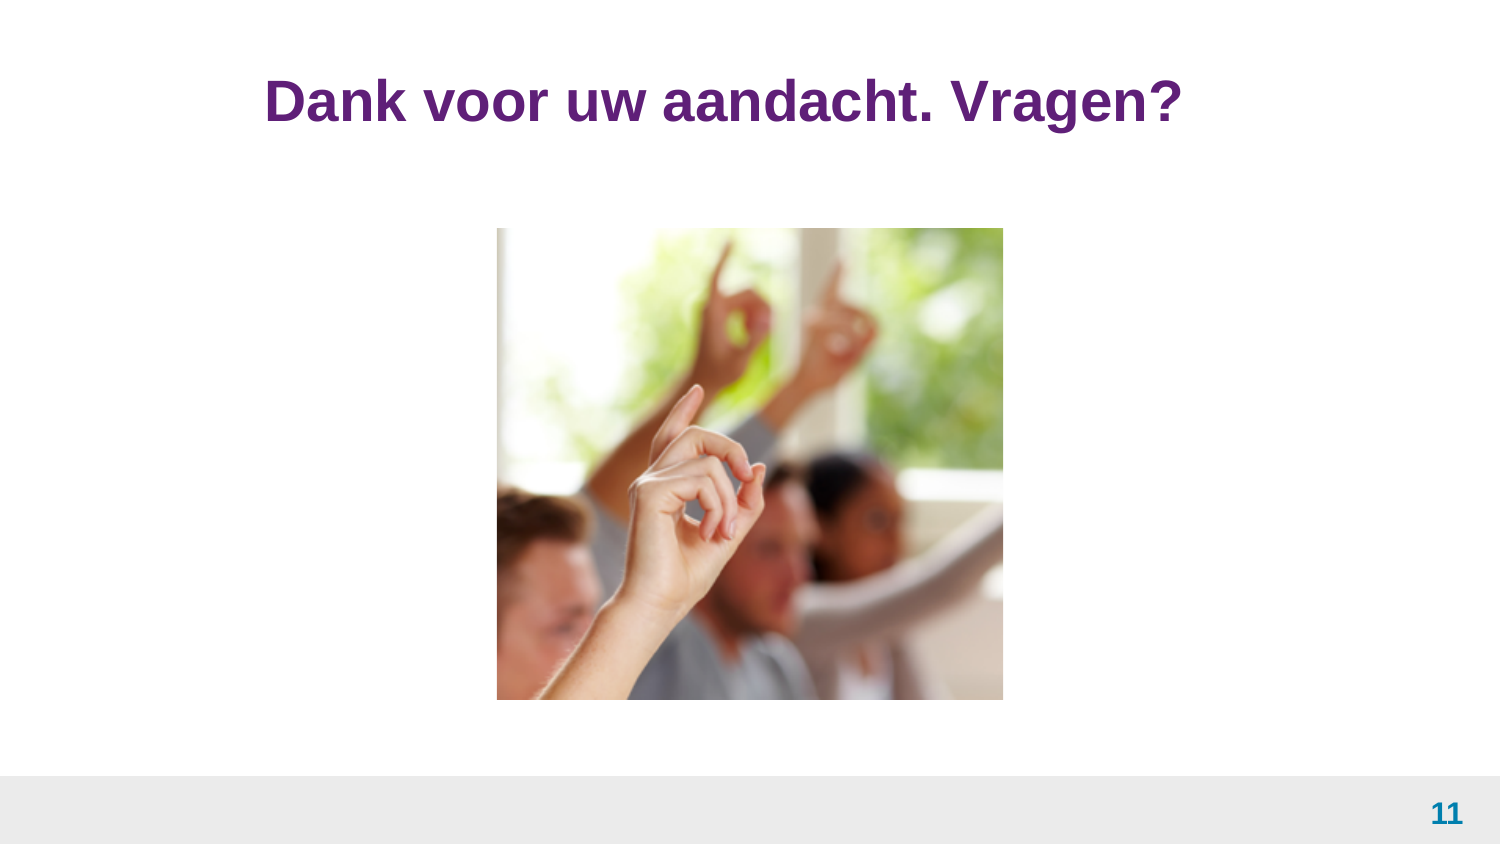

# Dank voor uw aandacht. Vragen?
11